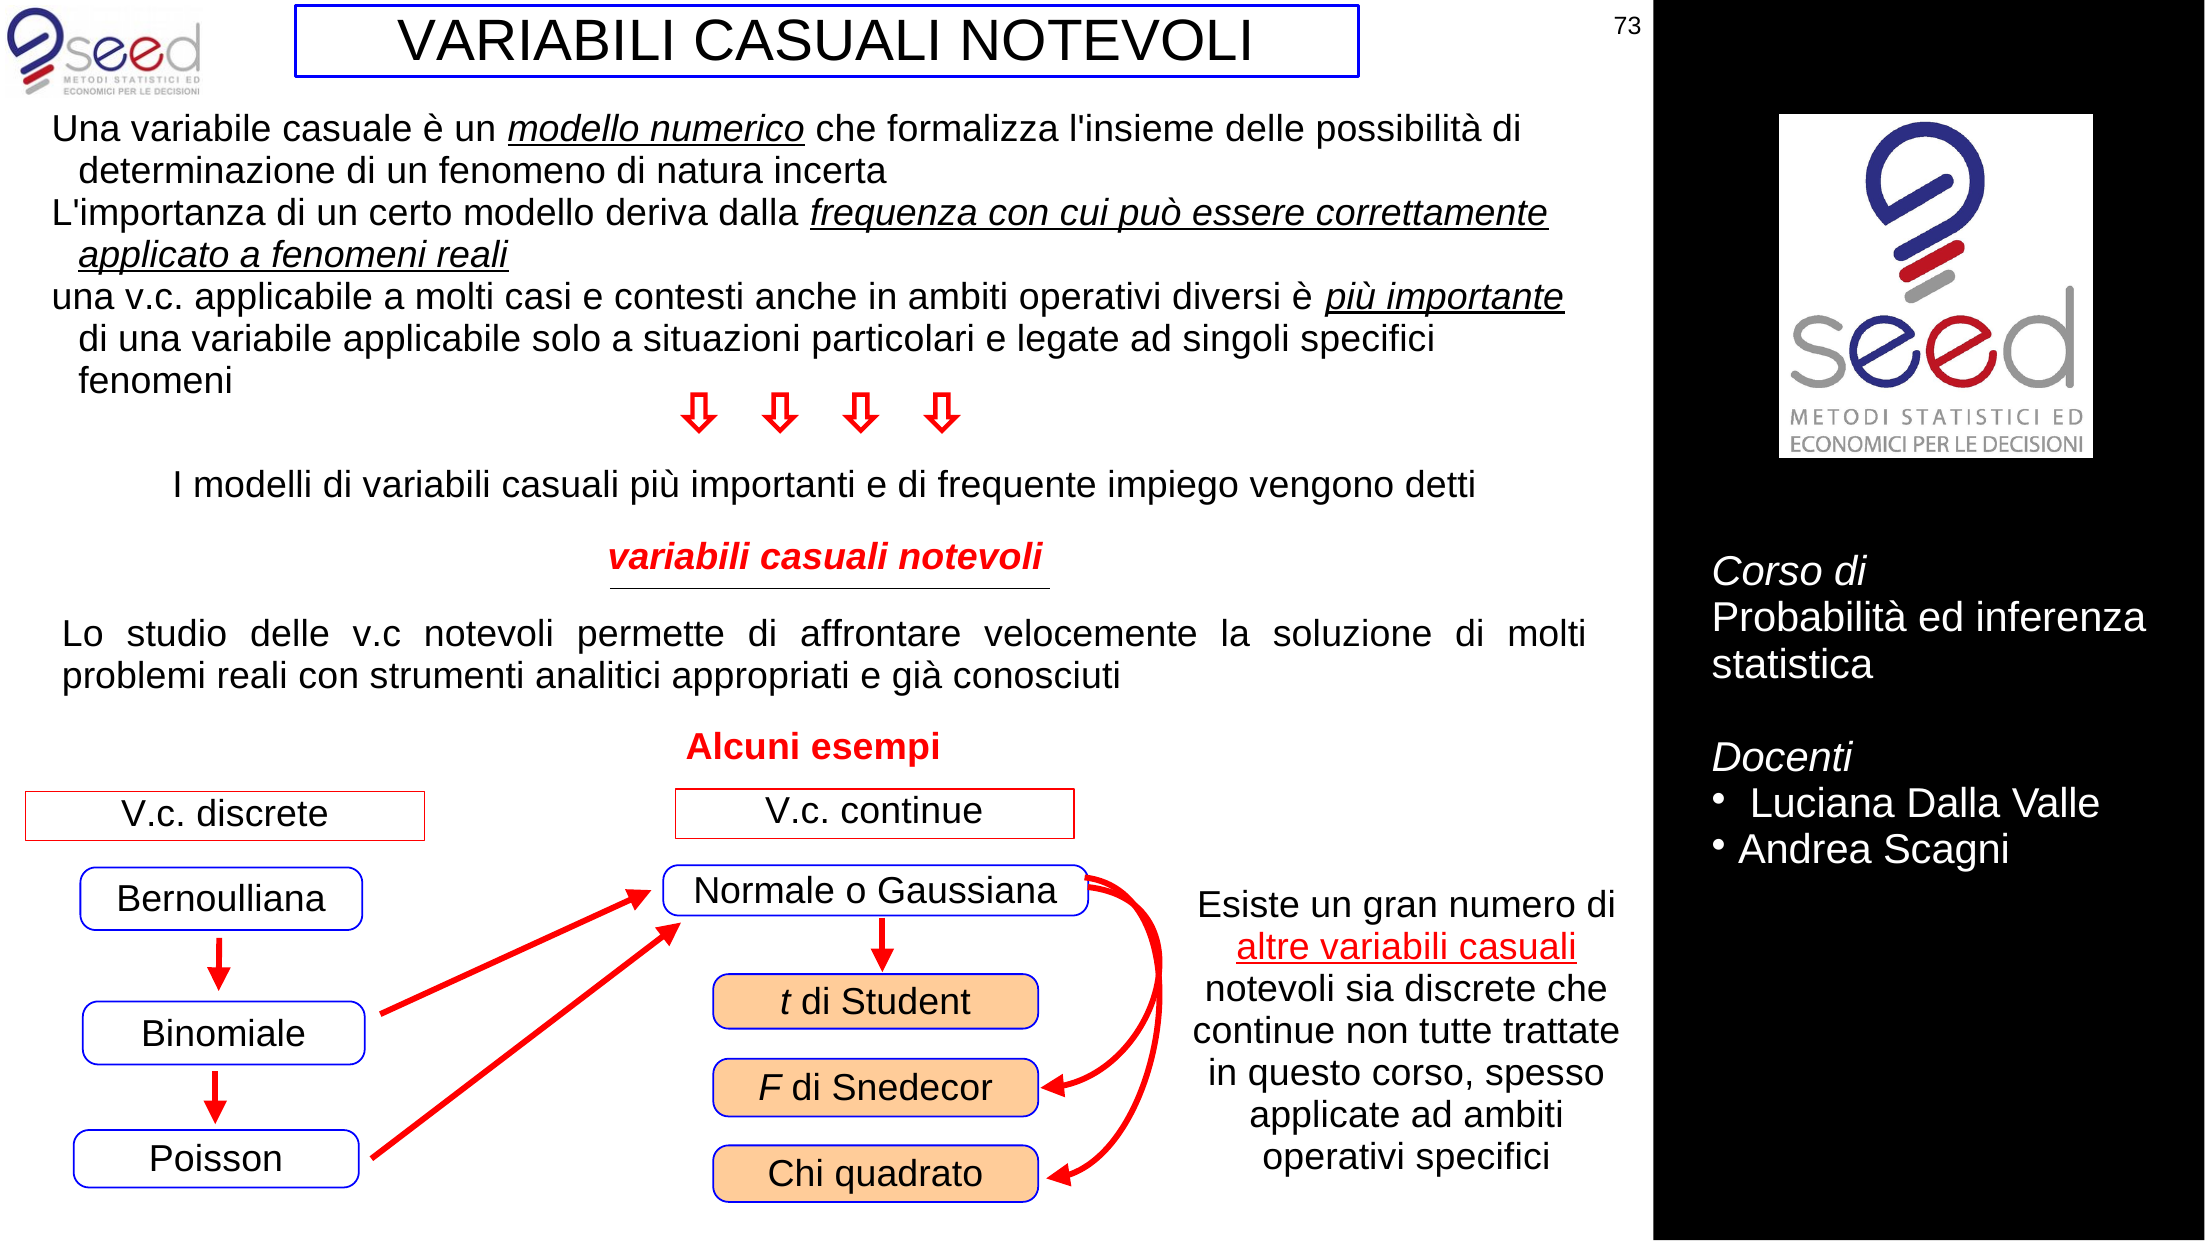

VARIABILI CASUALI NOTEVOLI
Una variabile casuale è un modello numerico che formalizza l'insieme delle possibilità di determinazione di un fenomeno di natura incerta
L'importanza di un certo modello deriva dalla frequenza con cui può essere correttamente applicato a fenomeni reali
una v.c. applicabile a molti casi e contesti anche in ambiti operativi diversi è più importante di una variabile applicabile solo a situazioni particolari e legate ad singoli specifici fenomeni

I modelli di variabili casuali più importanti e di frequente impiego vengono detti
variabili casuali notevoli
Lo studio delle v.c notevoli permette di affrontare velocemente la soluzione di molti problemi reali con strumenti analitici appropriati e già conosciuti
Alcuni esempi
V.c. continue
V.c. discrete
Normale o Gaussiana
Bernoulliana
Esiste un gran numero di altre variabili casuali notevoli sia discrete che continue non tutte trattate in questo corso, spesso applicate ad ambiti operativi specifici
t di Student
Binomiale
F di Snedecor
Poisson
Chi quadrato